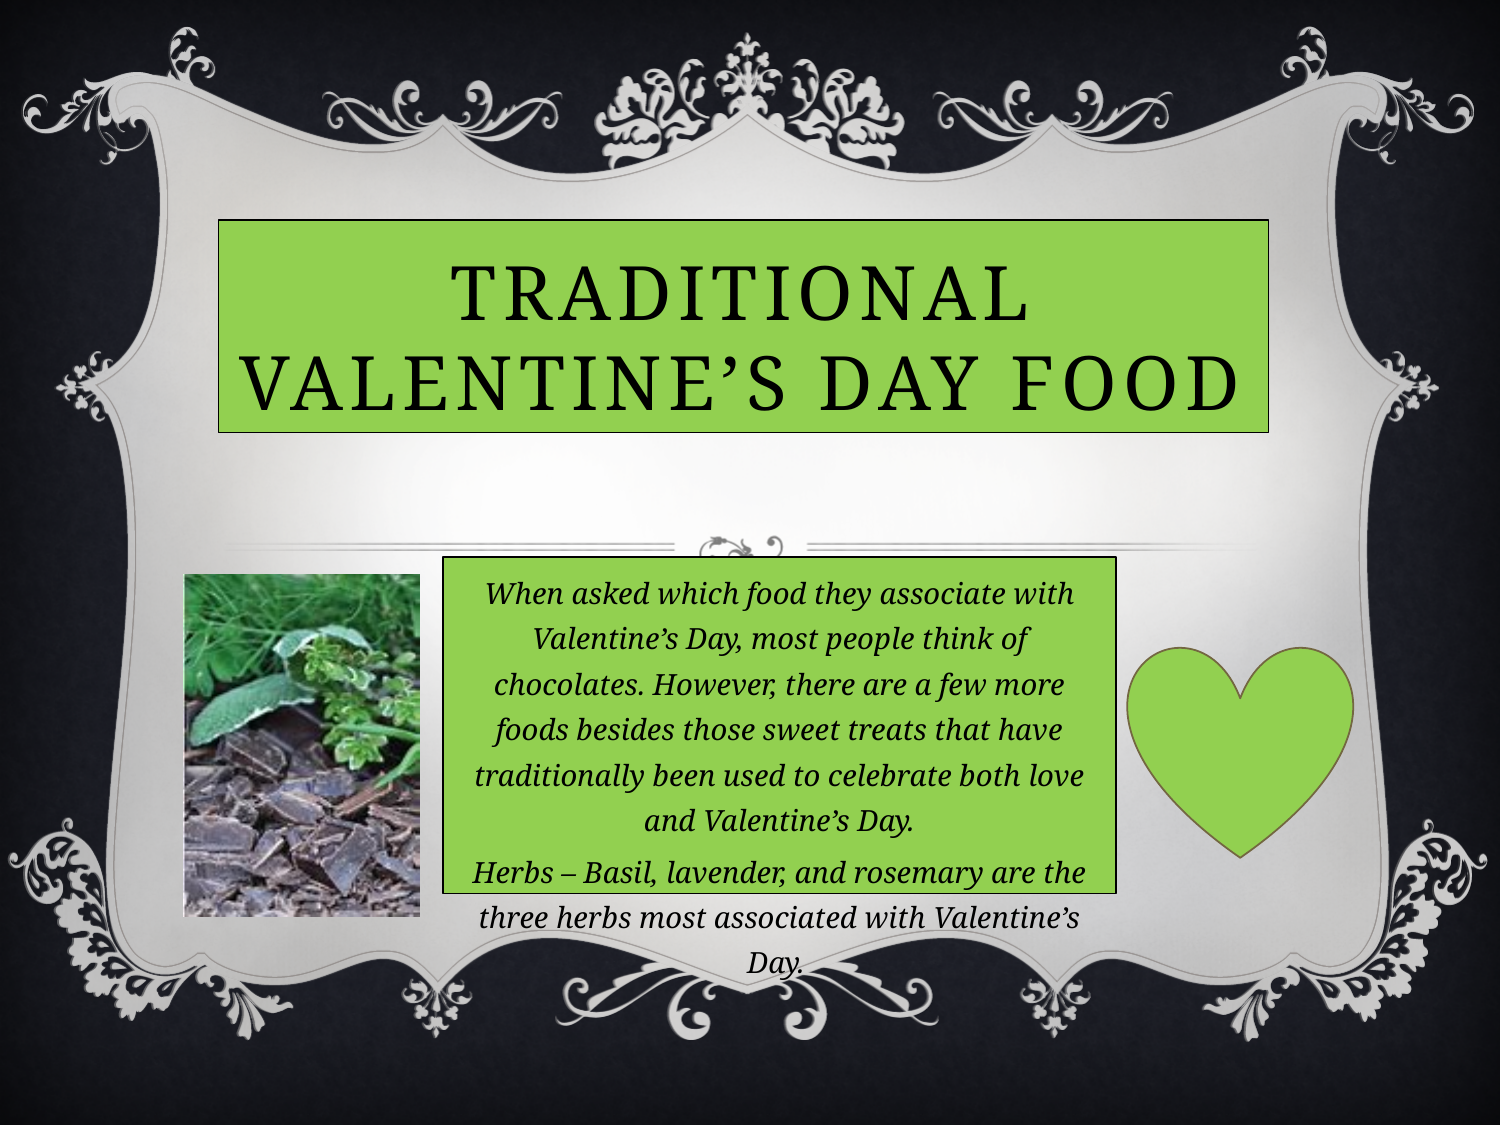

# Traditional valentine’s day food
When asked which food they associate with Valentine’s Day, most people think of chocolates. However, there are a few more foods besides those sweet treats that have traditionally been used to celebrate both love and Valentine’s Day.
Herbs – Basil, lavender, and rosemary are the three herbs most associated with Valentine’s Day.